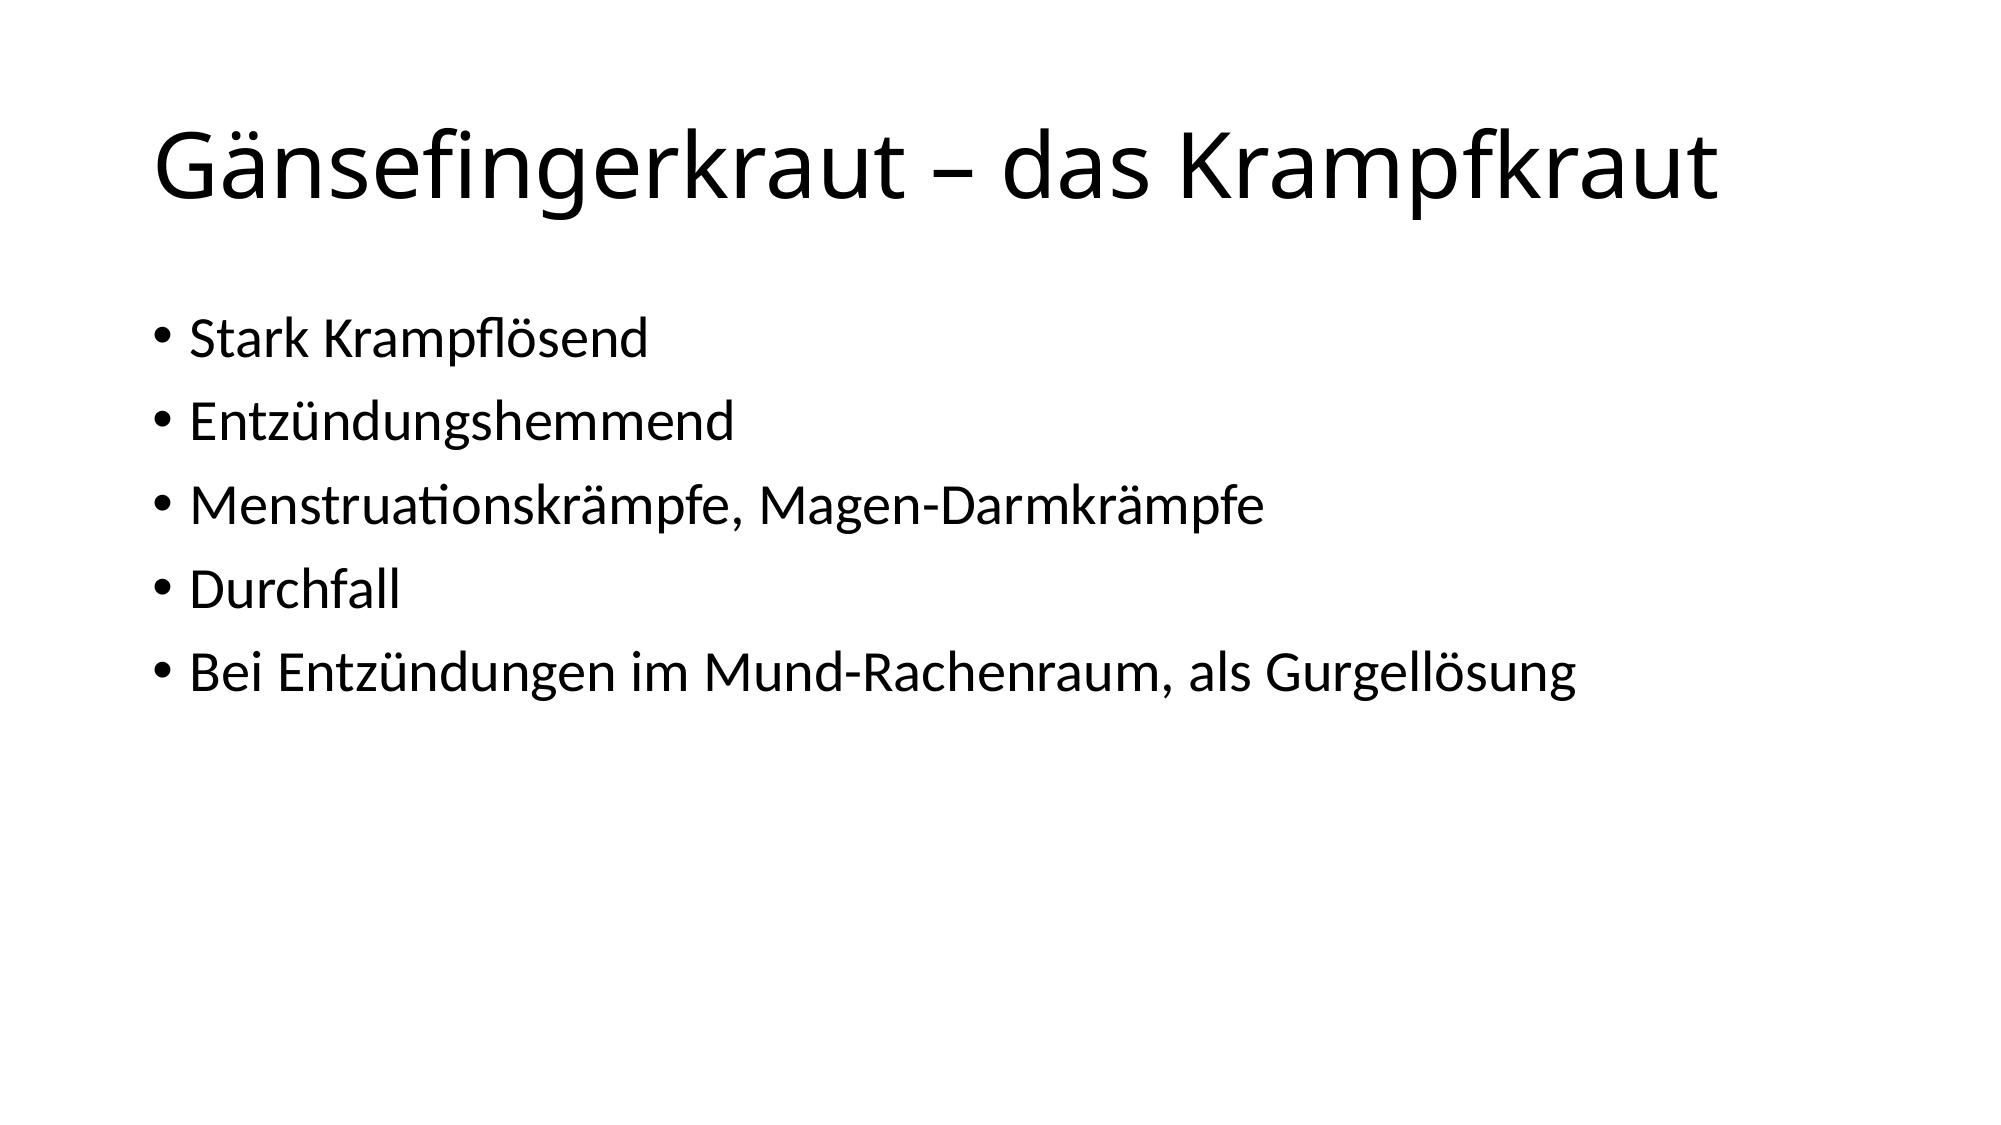

# Gänsefingerkraut – das Krampfkraut
Stark Krampflösend
Entzündungshemmend
Menstruationskrämpfe, Magen-Darmkrämpfe
Durchfall
Bei Entzündungen im Mund-Rachenraum, als Gurgellösung